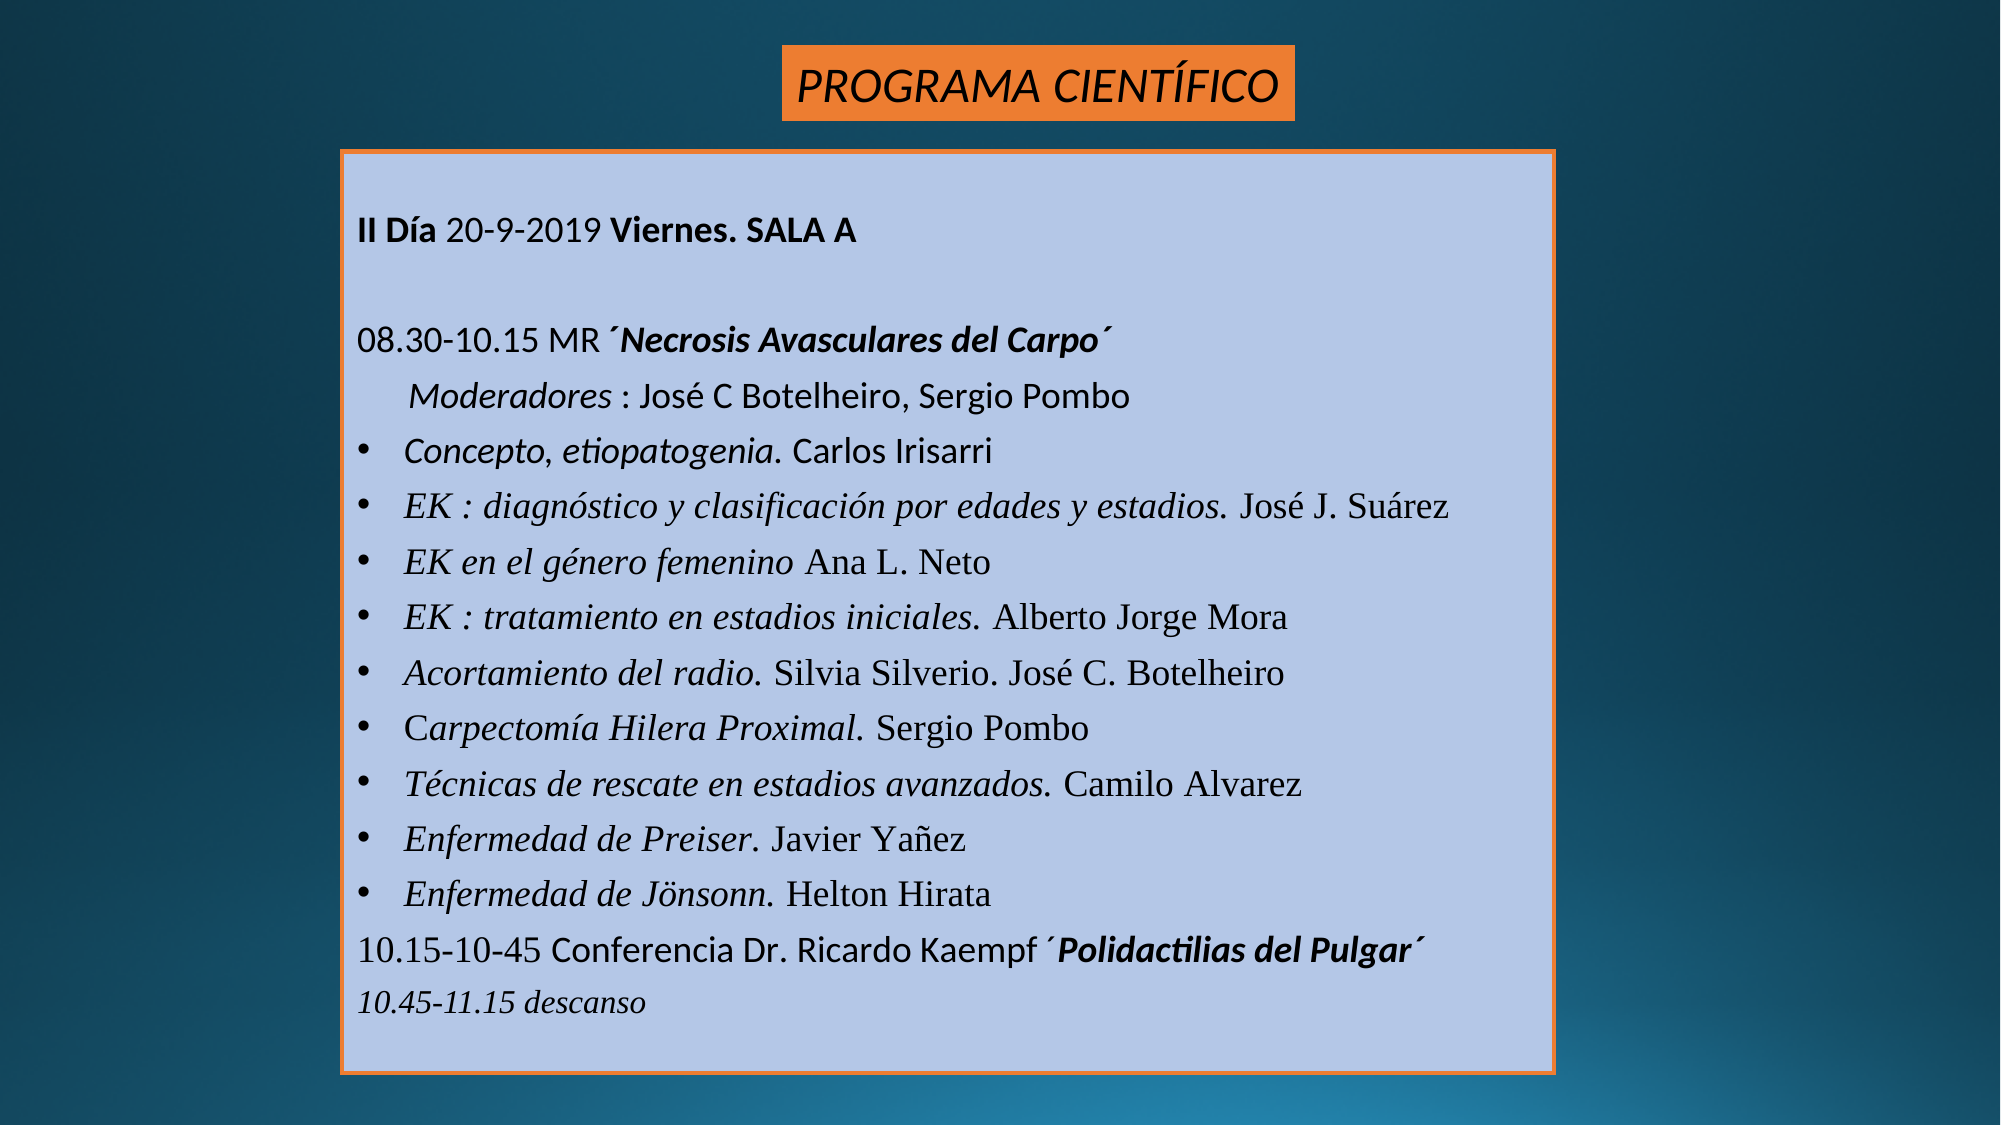

PROGRAMA CIENTÍFICO
II Día 20-9-2019 Viernes. SALA A
08.30-10.15 MR ´Necrosis Avasculares del Carpo´
 Moderadores : José C Botelheiro, Sergio Pombo
Concepto, etiopatogenia. Carlos Irisarri
EK : diagnóstico y clasificación por edades y estadios. José J. Suárez
EK en el género femenino Ana L. Neto
EK : tratamiento en estadios iniciales. Alberto Jorge Mora
Acortamiento del radio. Silvia Silverio. José C. Botelheiro
Carpectomía Hilera Proximal. Sergio Pombo
Técnicas de rescate en estadios avanzados. Camilo Alvarez
Enfermedad de Preiser. Javier Yañez
Enfermedad de Jönsonn. Helton Hirata
10.15-10-45 Conferencia Dr. Ricardo Kaempf ´Polidactilias del Pulgar´
10.45-11.15 descanso